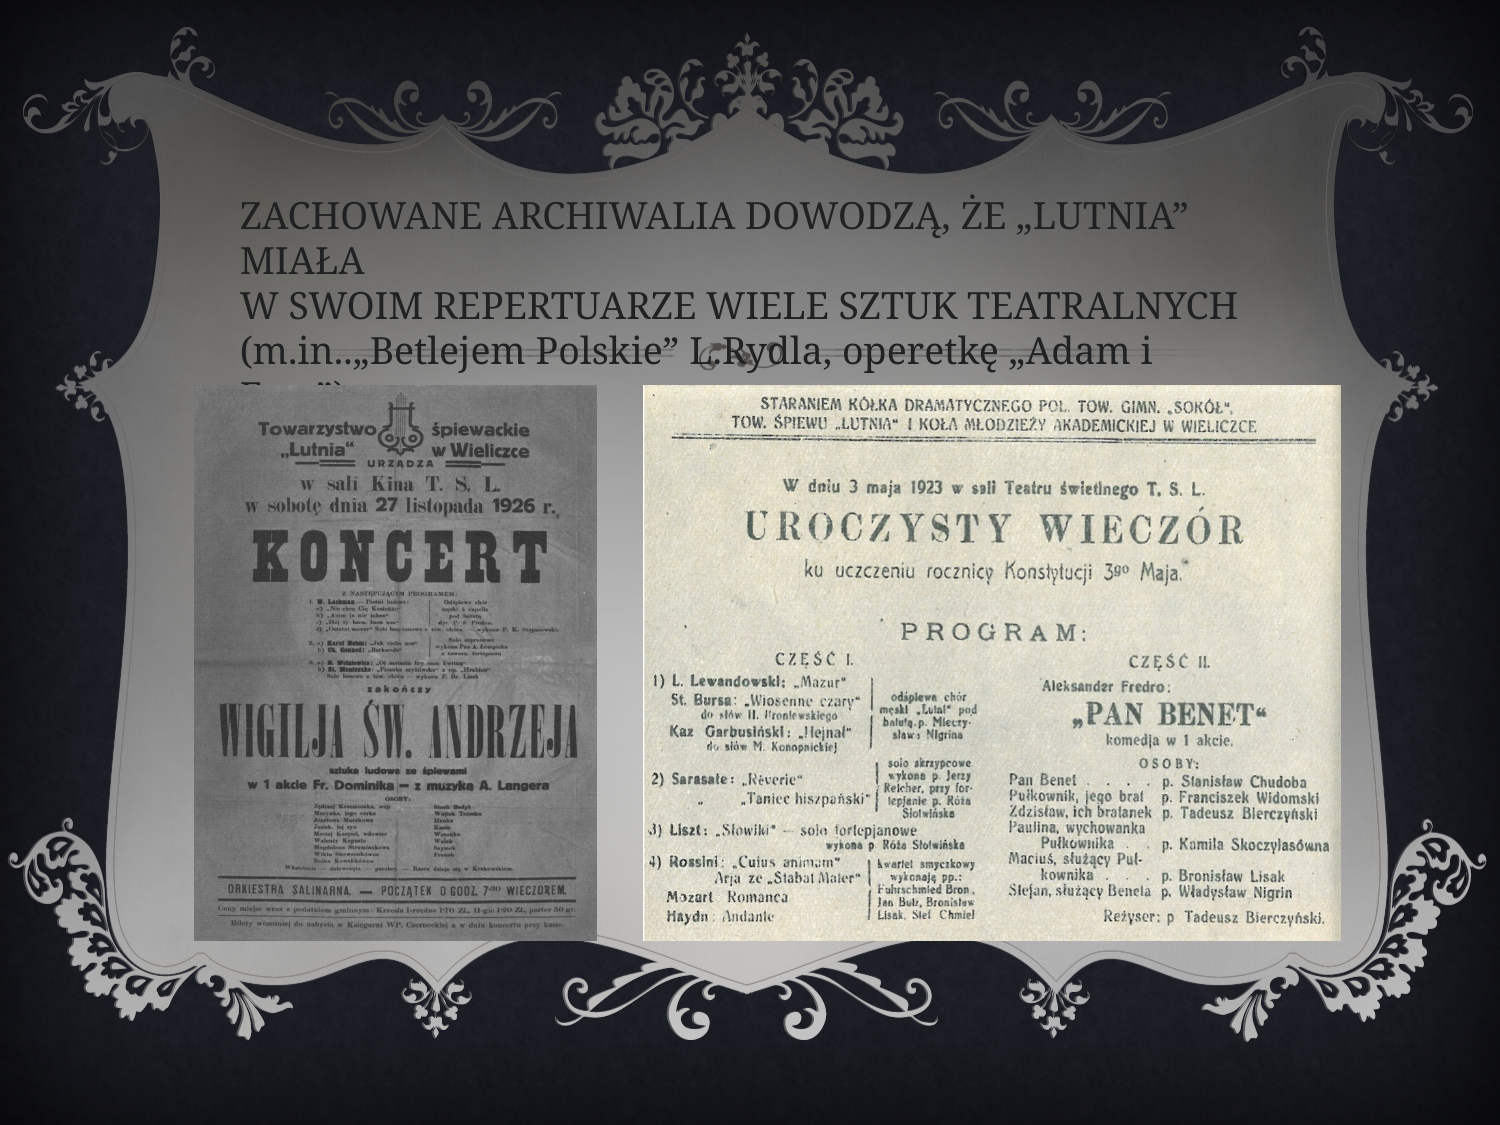

ZACHOWANE ARCHIWALIA DOWODZĄ, ŻE „LUTNIA” MIAŁA
W SWOIM REPERTUARZE WIELE SZTUK TEATRALNYCH (m.in..„Betlejem Polskie” L.Rydla, operetkę „Adam i Ewa”)
# Ss.10
S.100